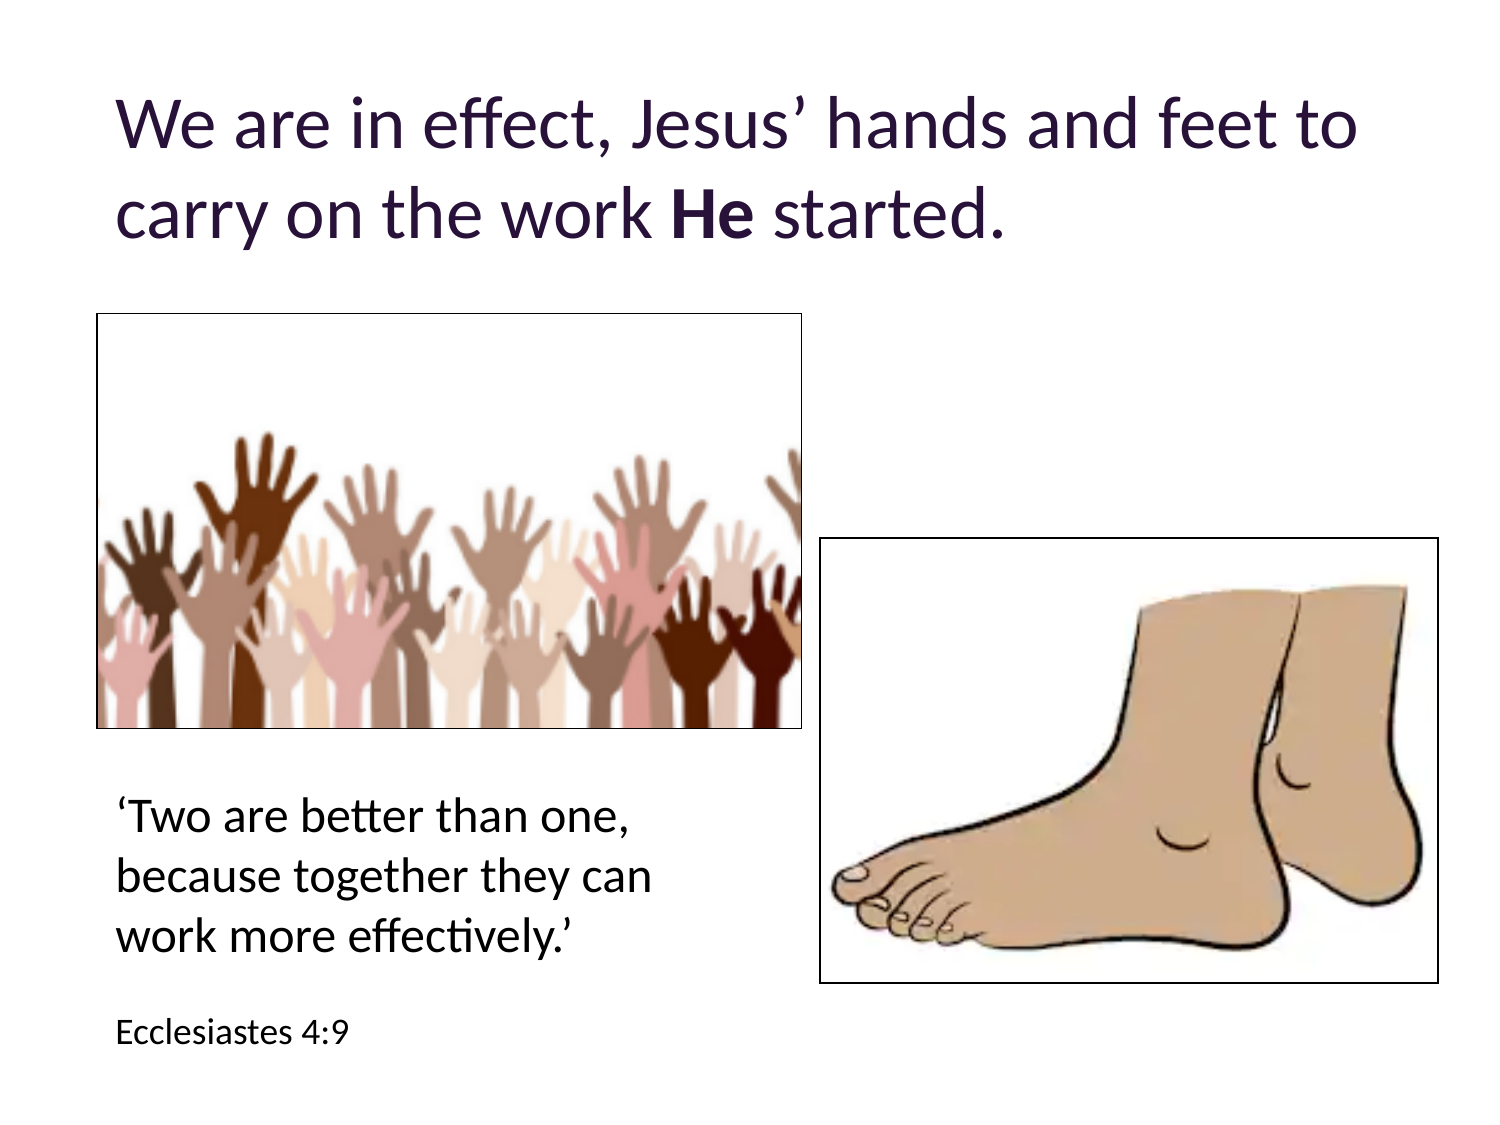

We are in effect, Jesus’ hands and feet to carry on the work He started.
‘Two are better than one, because together they can work more effectively.’
Ecclesiastes 4:9